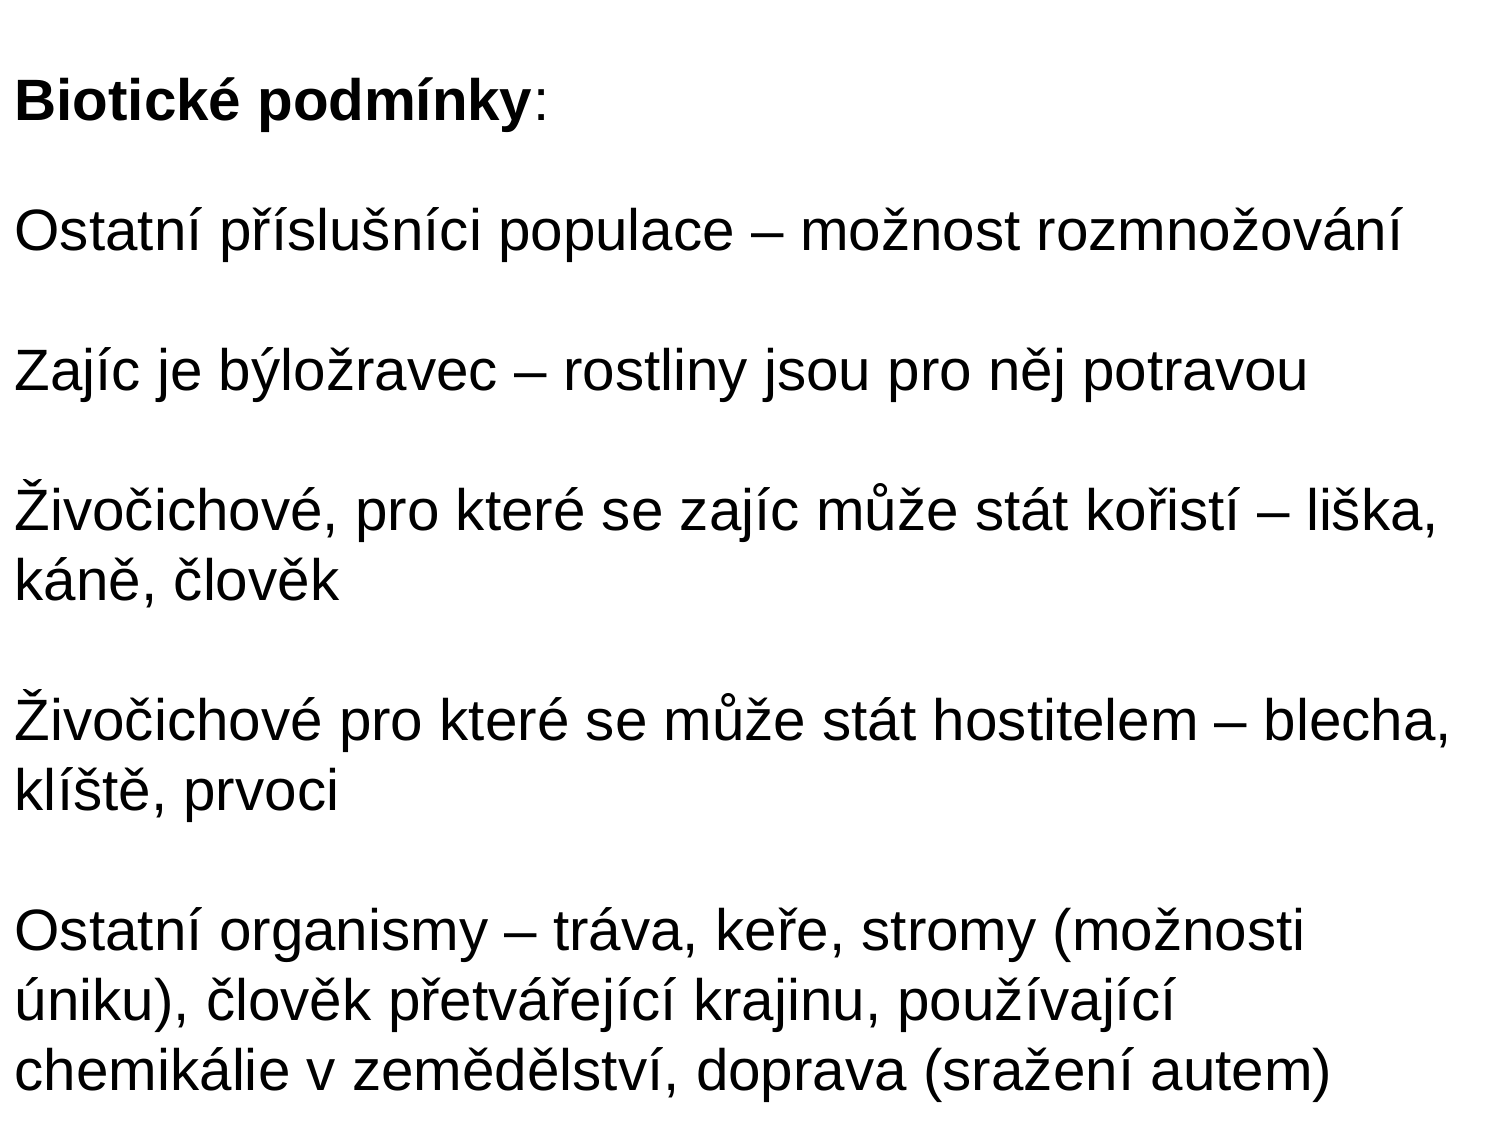

Biotické podmínky:
Ostatní příslušníci populace – možnost rozmnožování
Zajíc je býložravec – rostliny jsou pro něj potravou
Živočichové, pro které se zajíc může stát kořistí – liška, káně, člověk
Živočichové pro které se může stát hostitelem – blecha, klíště, prvoci
Ostatní organismy – tráva, keře, stromy (možnosti úniku), člověk přetvářející krajinu, používající chemikálie v zemědělství, doprava (sražení autem)